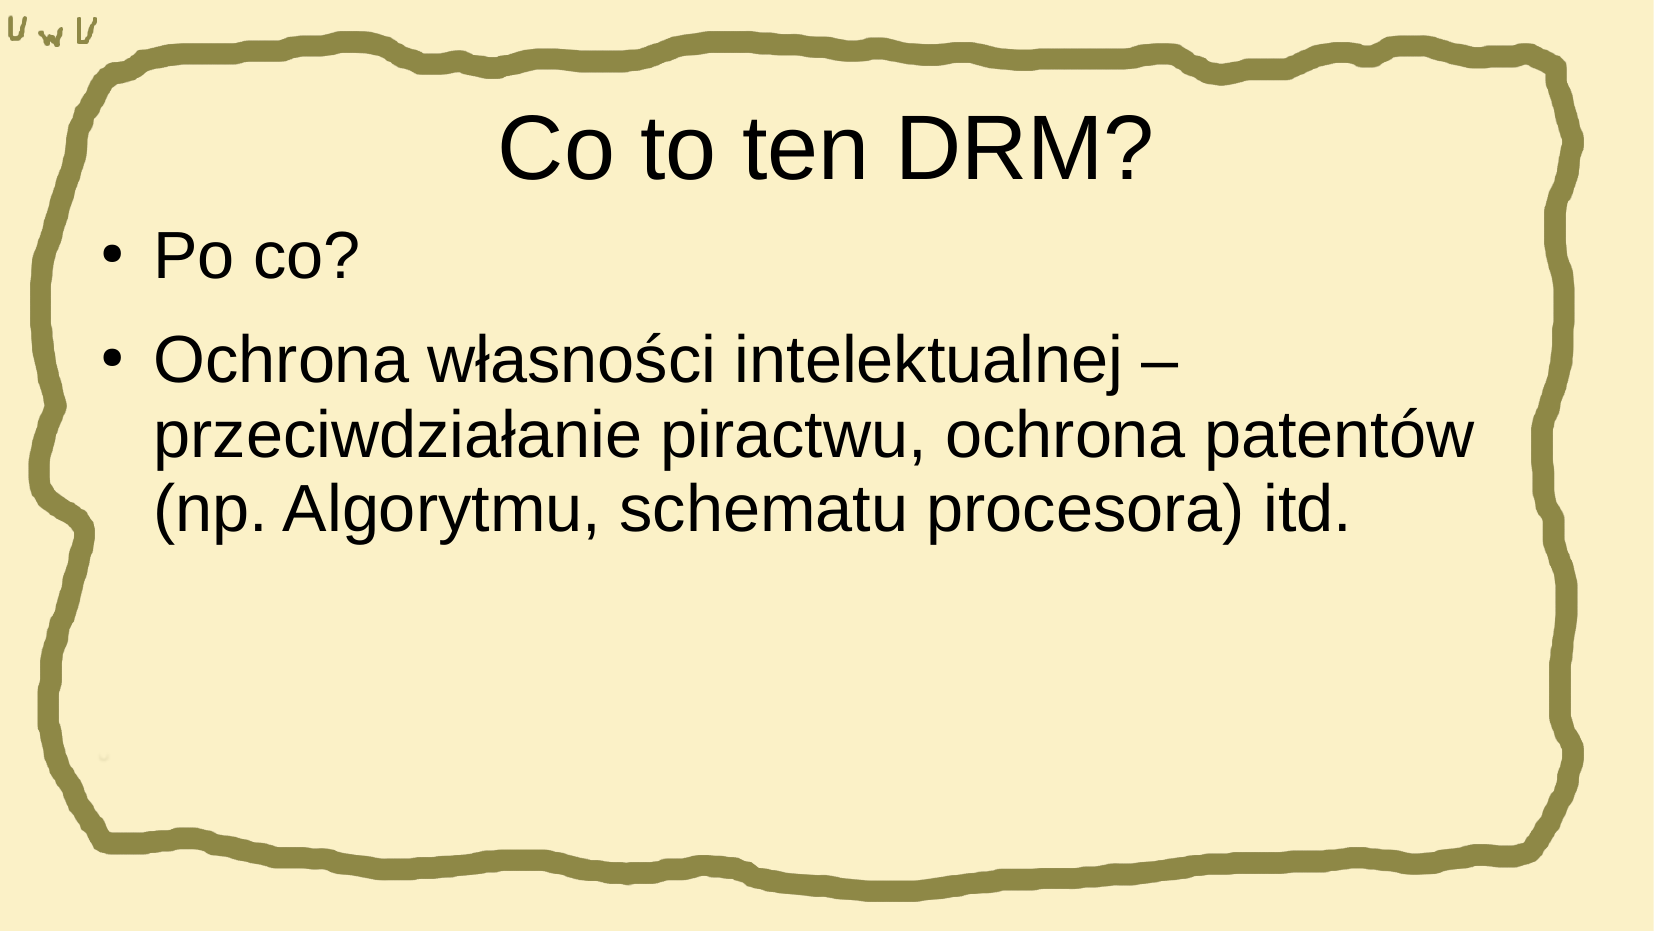

# Co to ten DRM?
Po co?
Ochrona własności intelektualnej – przeciwdziałanie piractwu, ochrona patentów (np. Algorytmu, schematu procesora) itd.